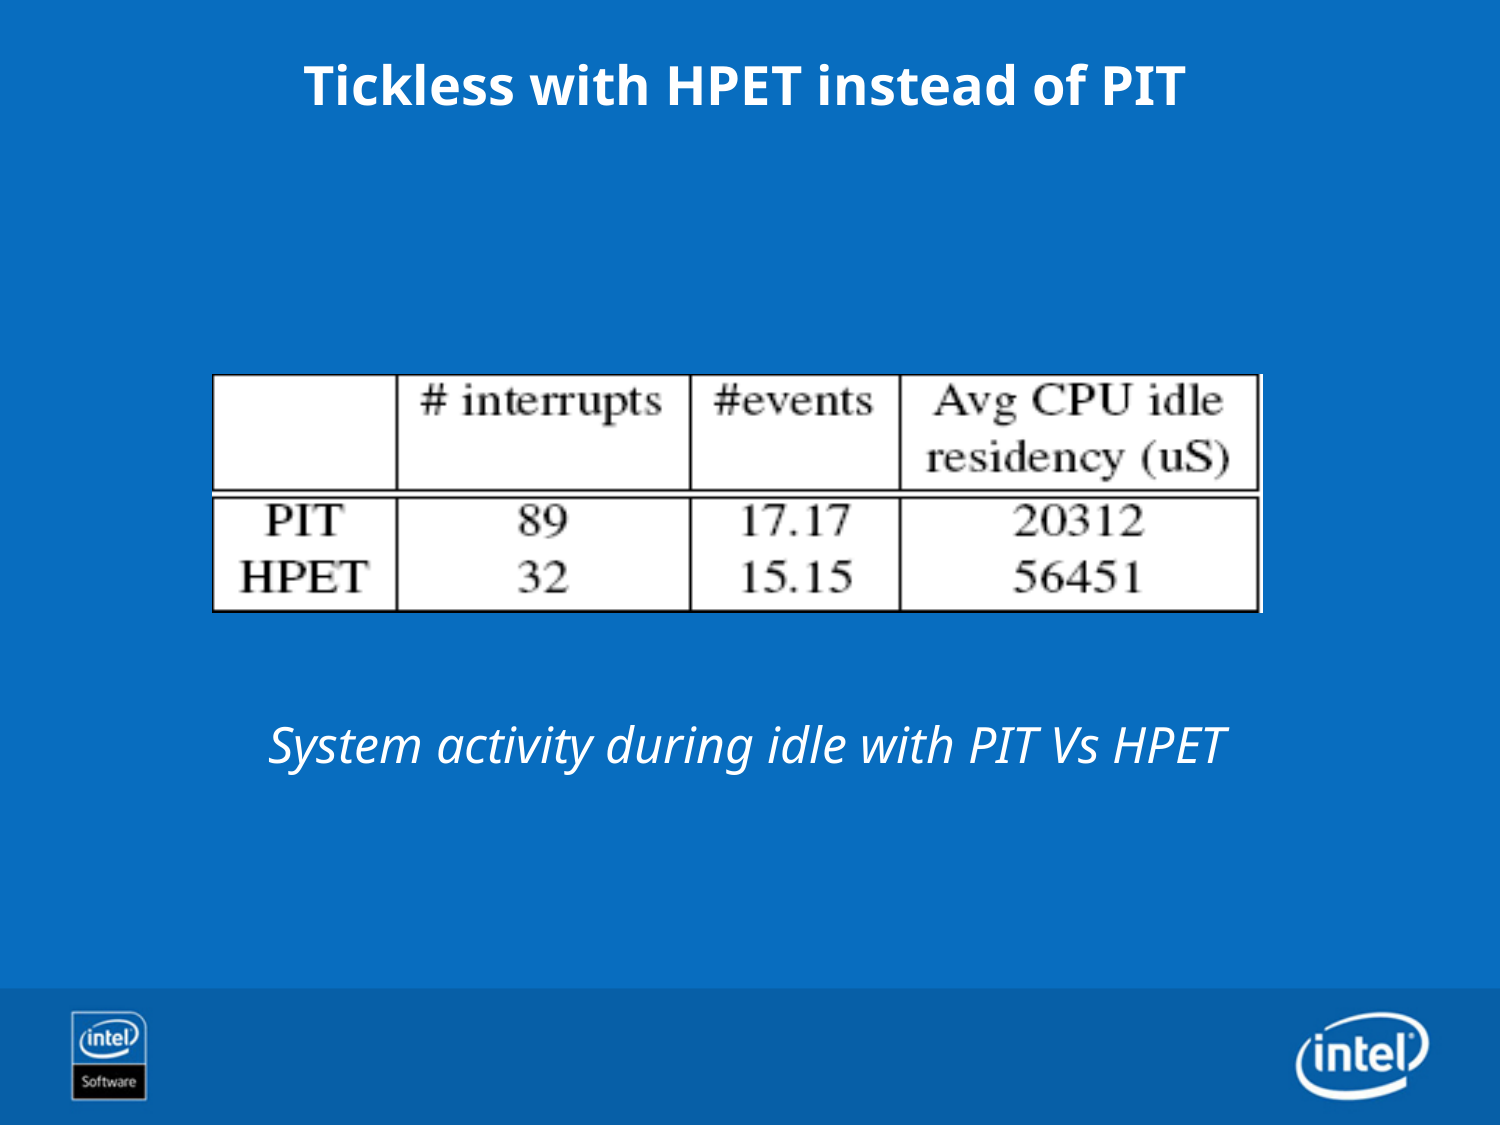

# Tickless with HPET instead of PIT
System activity during idle with PIT Vs HPET